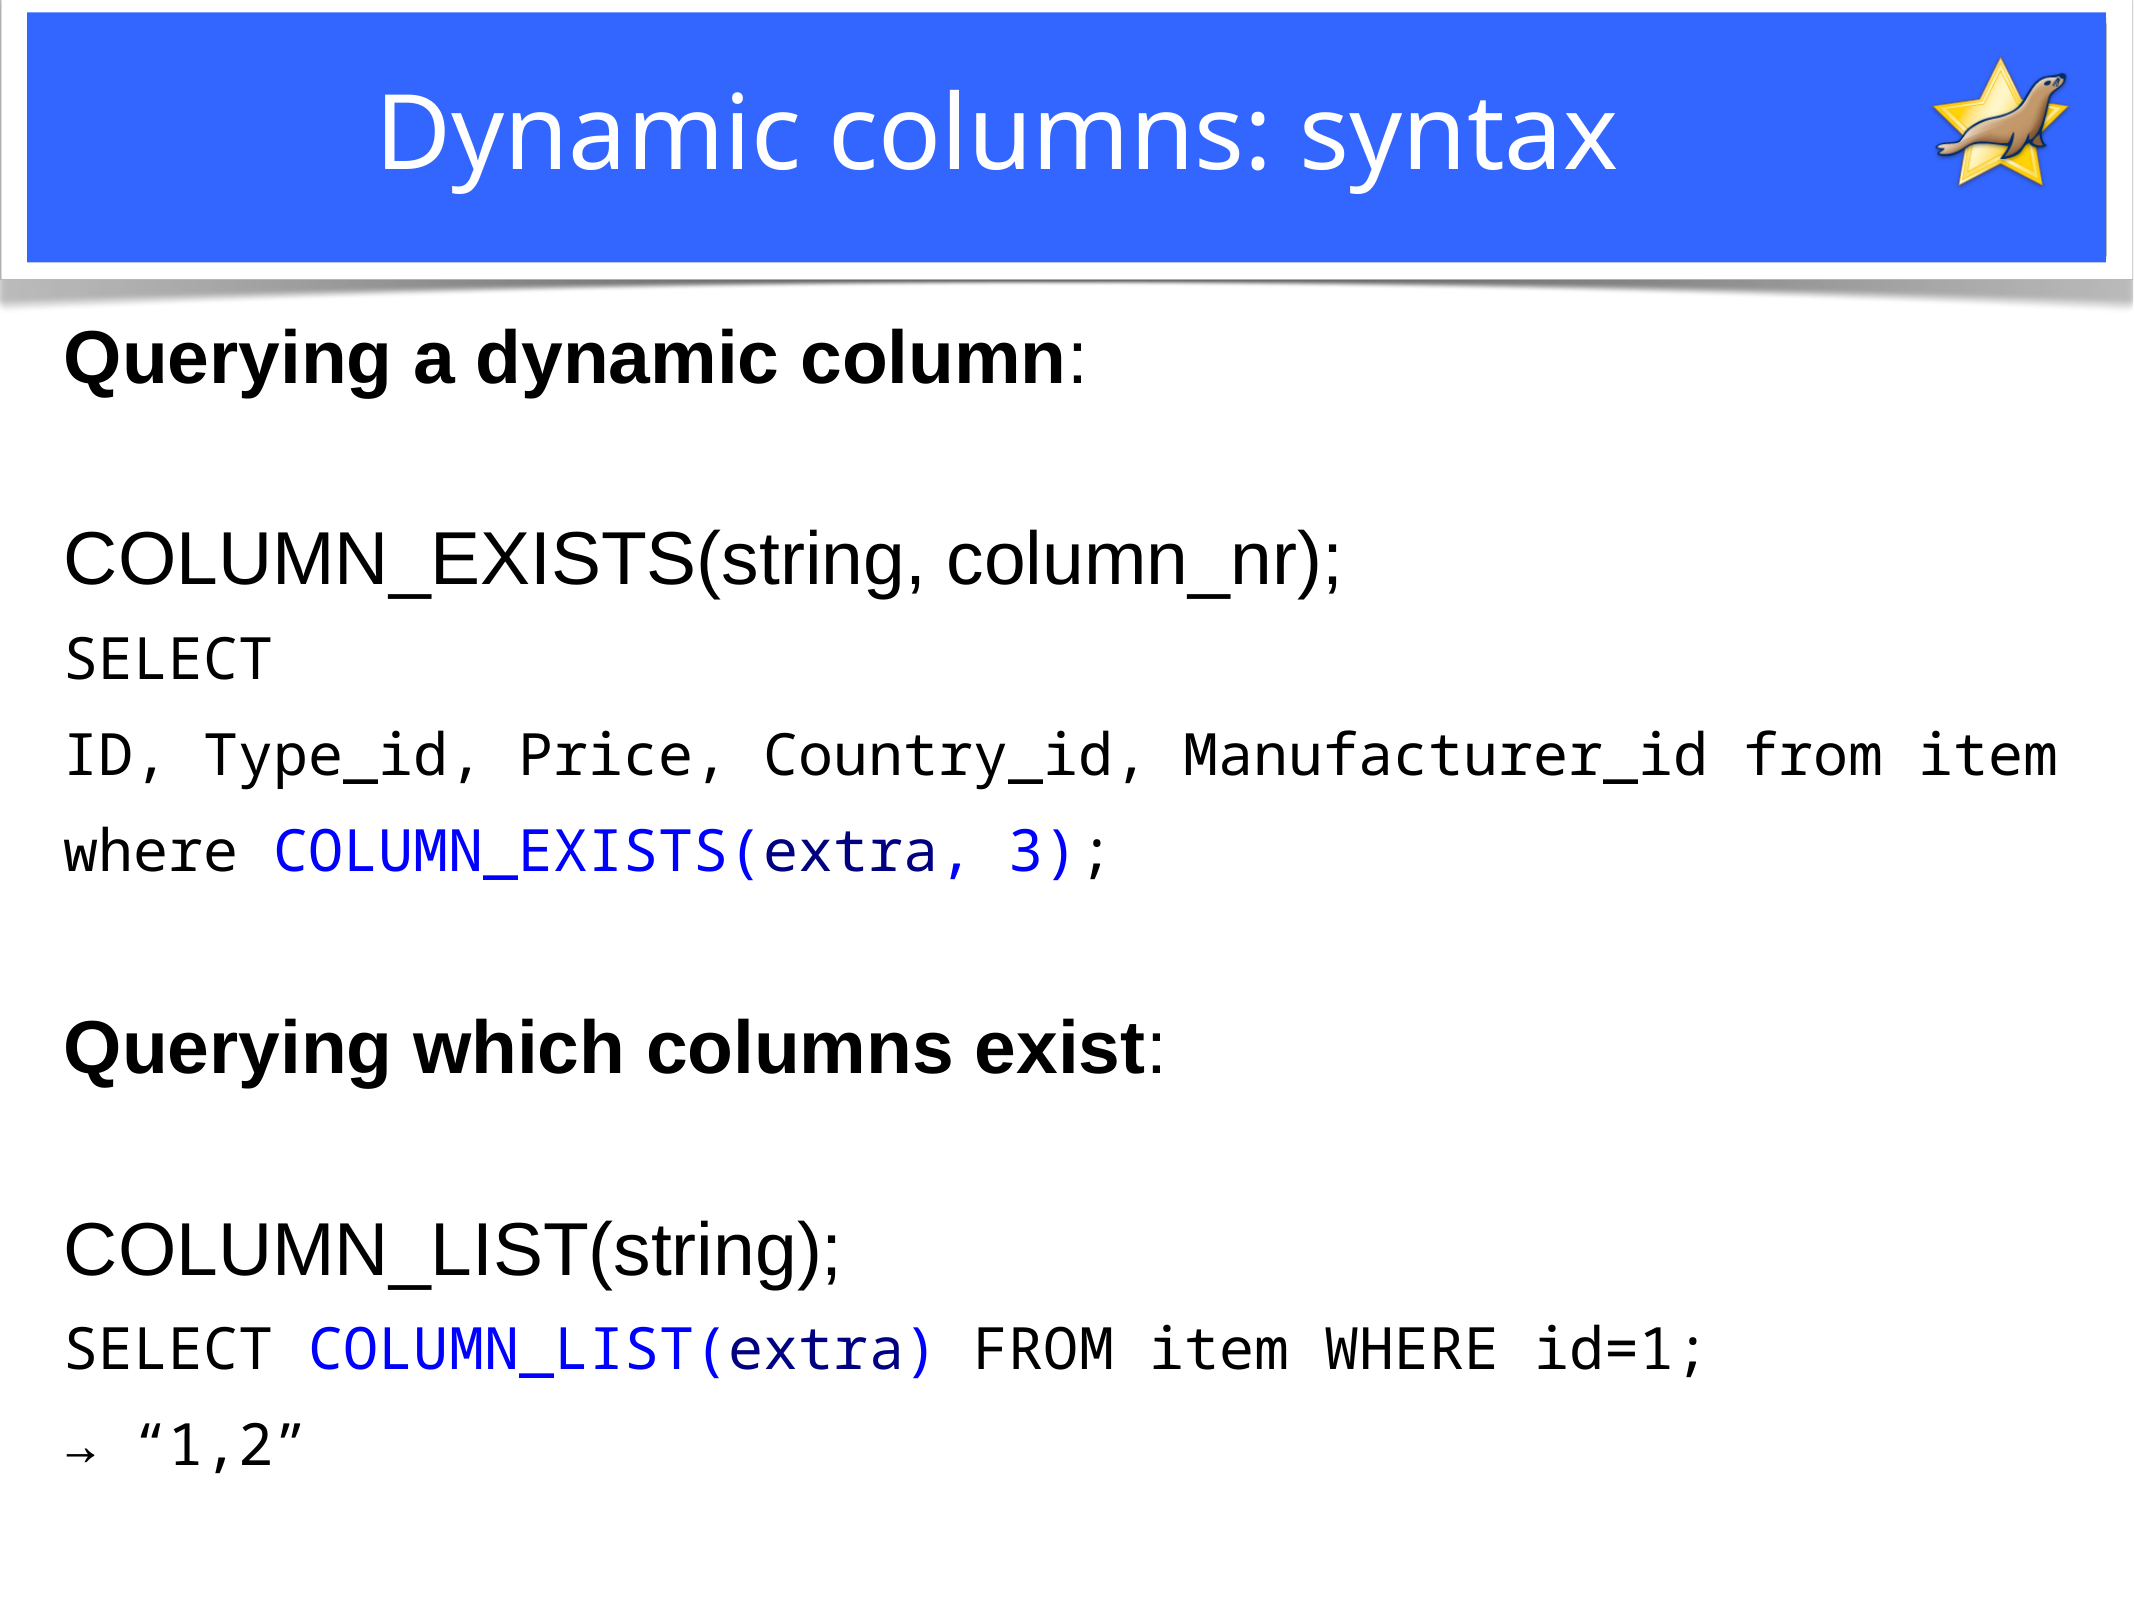

# Dynamic columns: syntax
Querying a dynamic column:
COLUMN_EXISTS(string, column_nr);
SELECT
ID, Type_id, Price, Country_id, Manufacturer_id from item
where COLUMN_EXISTS(extra, 3);
Querying which columns exist:
COLUMN_LIST(string);
SELECT COLUMN_LIST(extra) FROM item WHERE id=1;
→ “1,2”